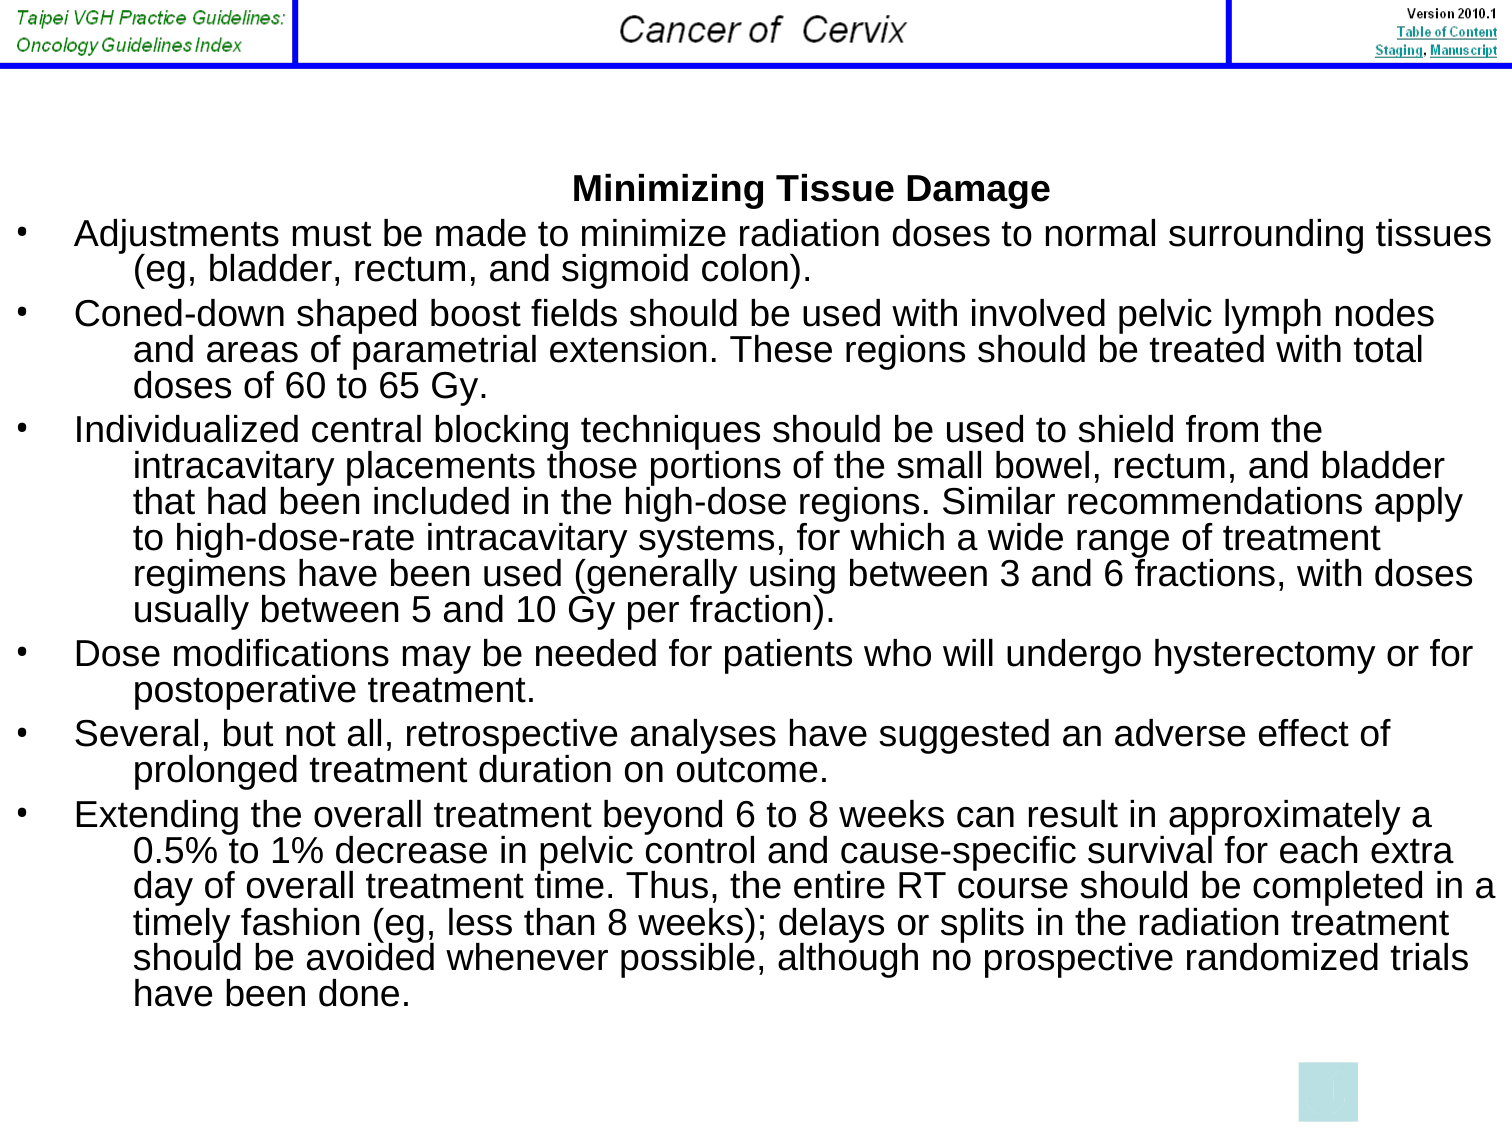

#
 Minimizing Tissue Damage
Adjustments must be made to minimize radiation doses to normal surrounding tissues (eg, bladder, rectum, and sigmoid colon).
Coned-down shaped boost fields should be used with involved pelvic lymph nodes and areas of parametrial extension. These regions should be treated with total doses of 60 to 65 Gy.
Individualized central blocking techniques should be used to shield from the intracavitary placements those portions of the small bowel, rectum, and bladder that had been included in the high-dose regions. Similar recommendations apply to high-dose-rate intracavitary systems, for which a wide range of treatment regimens have been used (generally using between 3 and 6 fractions, with doses usually between 5 and 10 Gy per fraction).
Dose modifications may be needed for patients who will undergo hysterectomy or for postoperative treatment.
Several, but not all, retrospective analyses have suggested an adverse effect of prolonged treatment duration on outcome.
Extending the overall treatment beyond 6 to 8 weeks can result in approximately a 0.5% to 1% decrease in pelvic control and cause-specific survival for each extra day of overall treatment time. Thus, the entire RT course should be completed in a timely fashion (eg, less than 8 weeks); delays or splits in the radiation treatment should be avoided whenever possible, although no prospective randomized trials have been done.